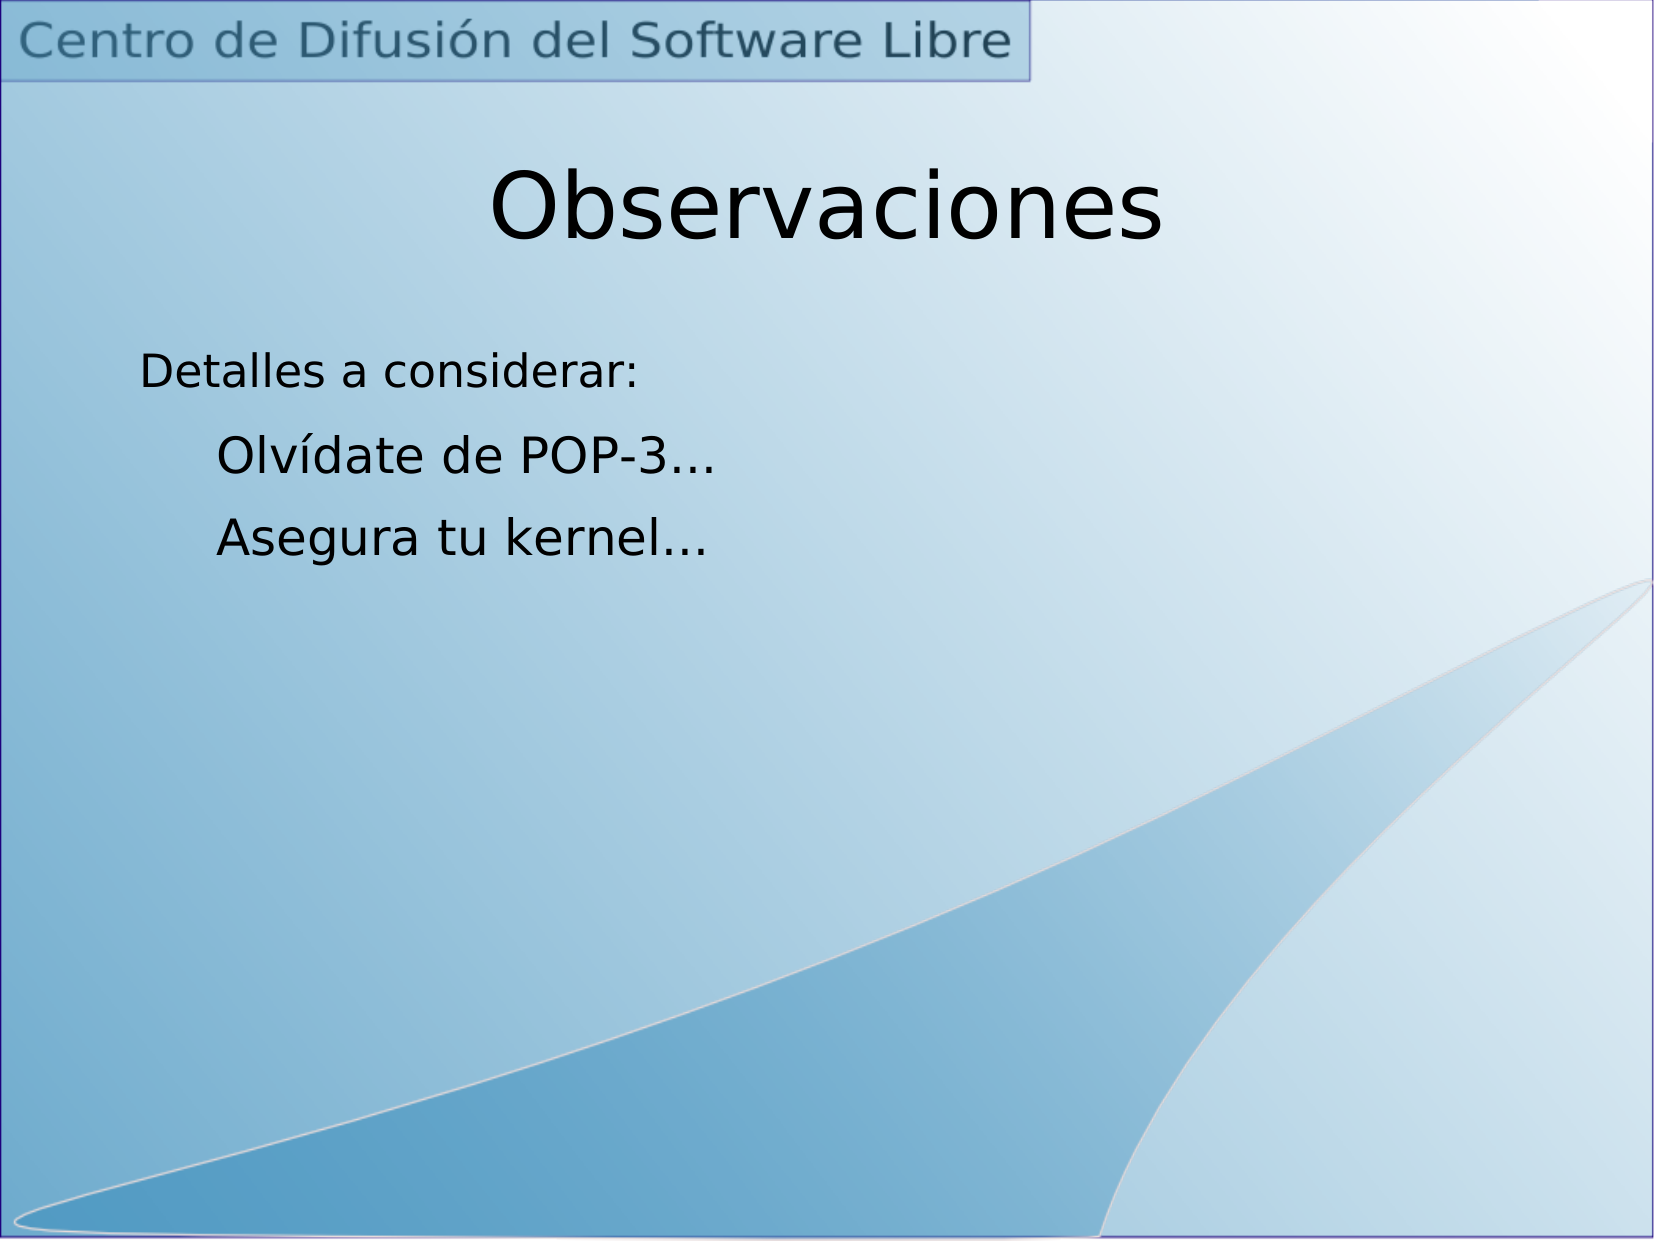

# Observaciones
Detalles a considerar:
Olvídate de POP-3...
Asegura tu kernel...